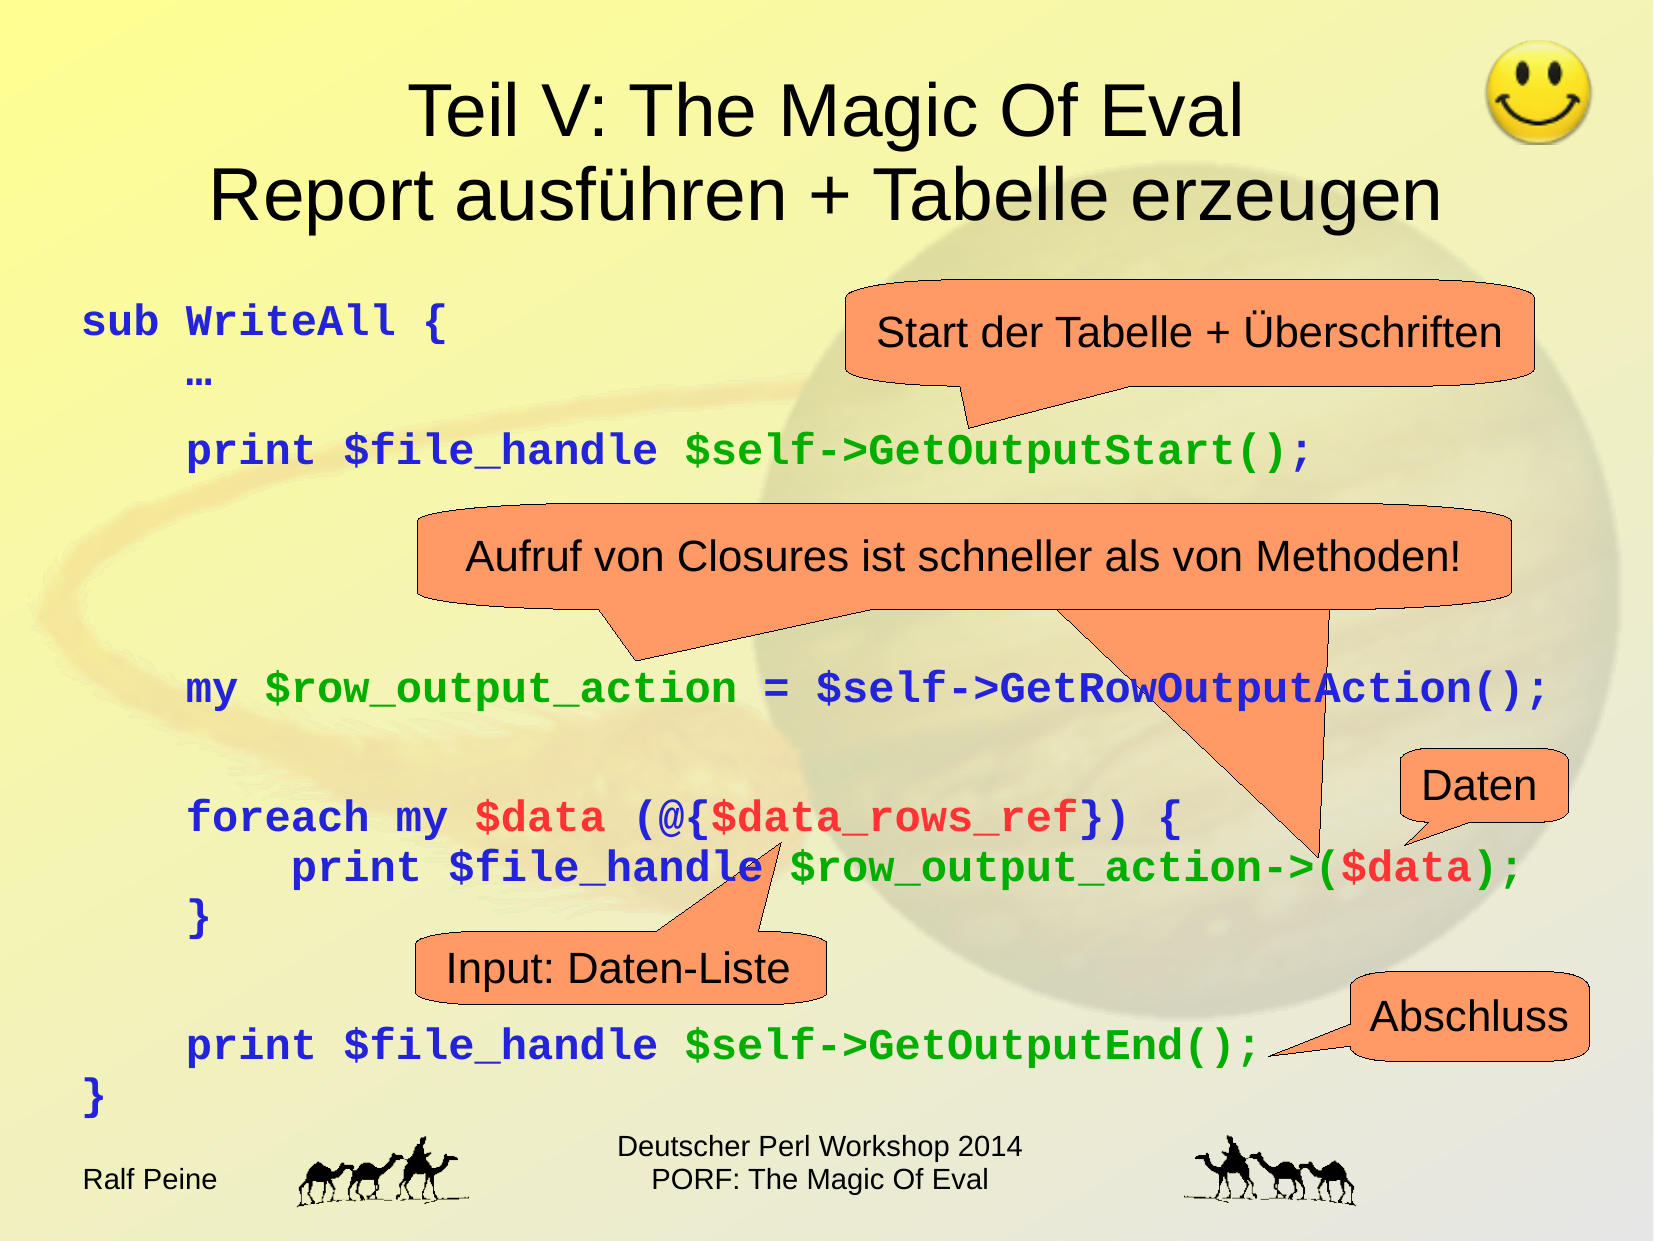

# Teil V: The Magic Of Eval Report ausführen + Tabelle erzeugen
sub WriteAll {
 …
 print $file_handle $self->GetOutputStart();
 my $row_output_action = $self->GetRowOutputAction();
 foreach my $data (@{$data_rows_ref}) {
 print $file_handle $row_output_action->($data);
 }
 print $file_handle $self->GetOutputEnd();
}
Start der Tabelle + Überschriften
Aufruf von Closures ist schneller als von Methoden!
Aufruf von Closures ist schneller als von Methoden!
Daten
Input: Daten-Liste
Abschluss